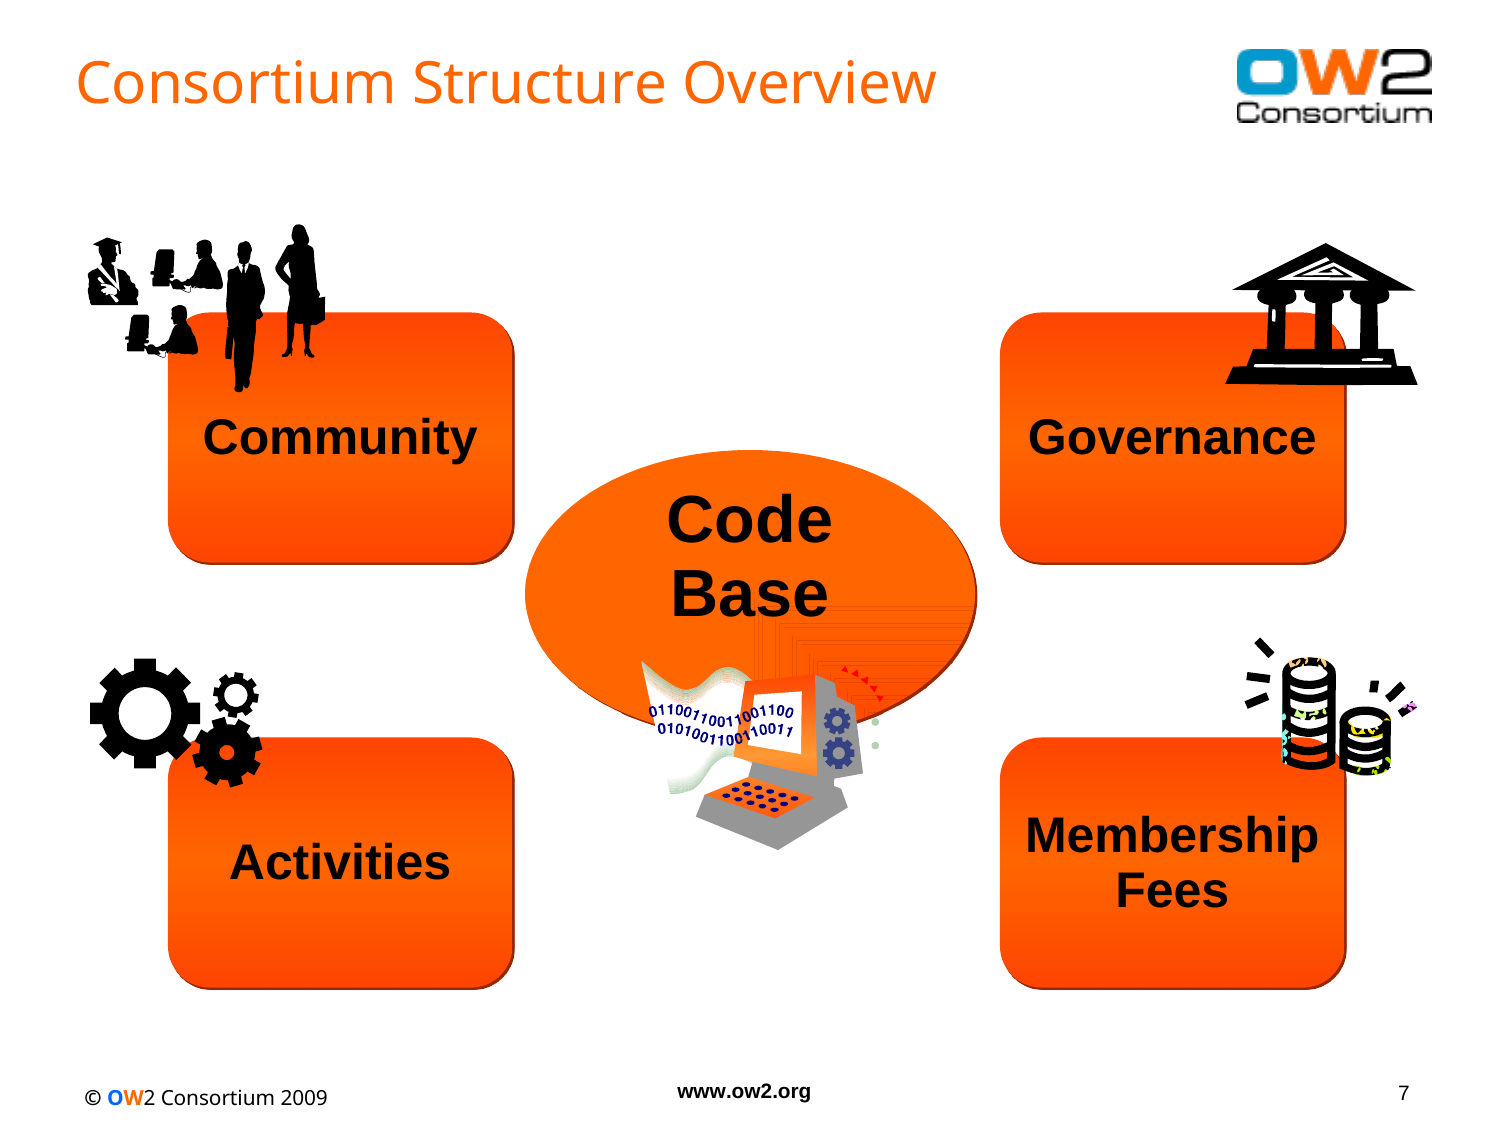

# Consortium Structure Overview
Community
Governance
Code Base
Activities
Membership Fees
7